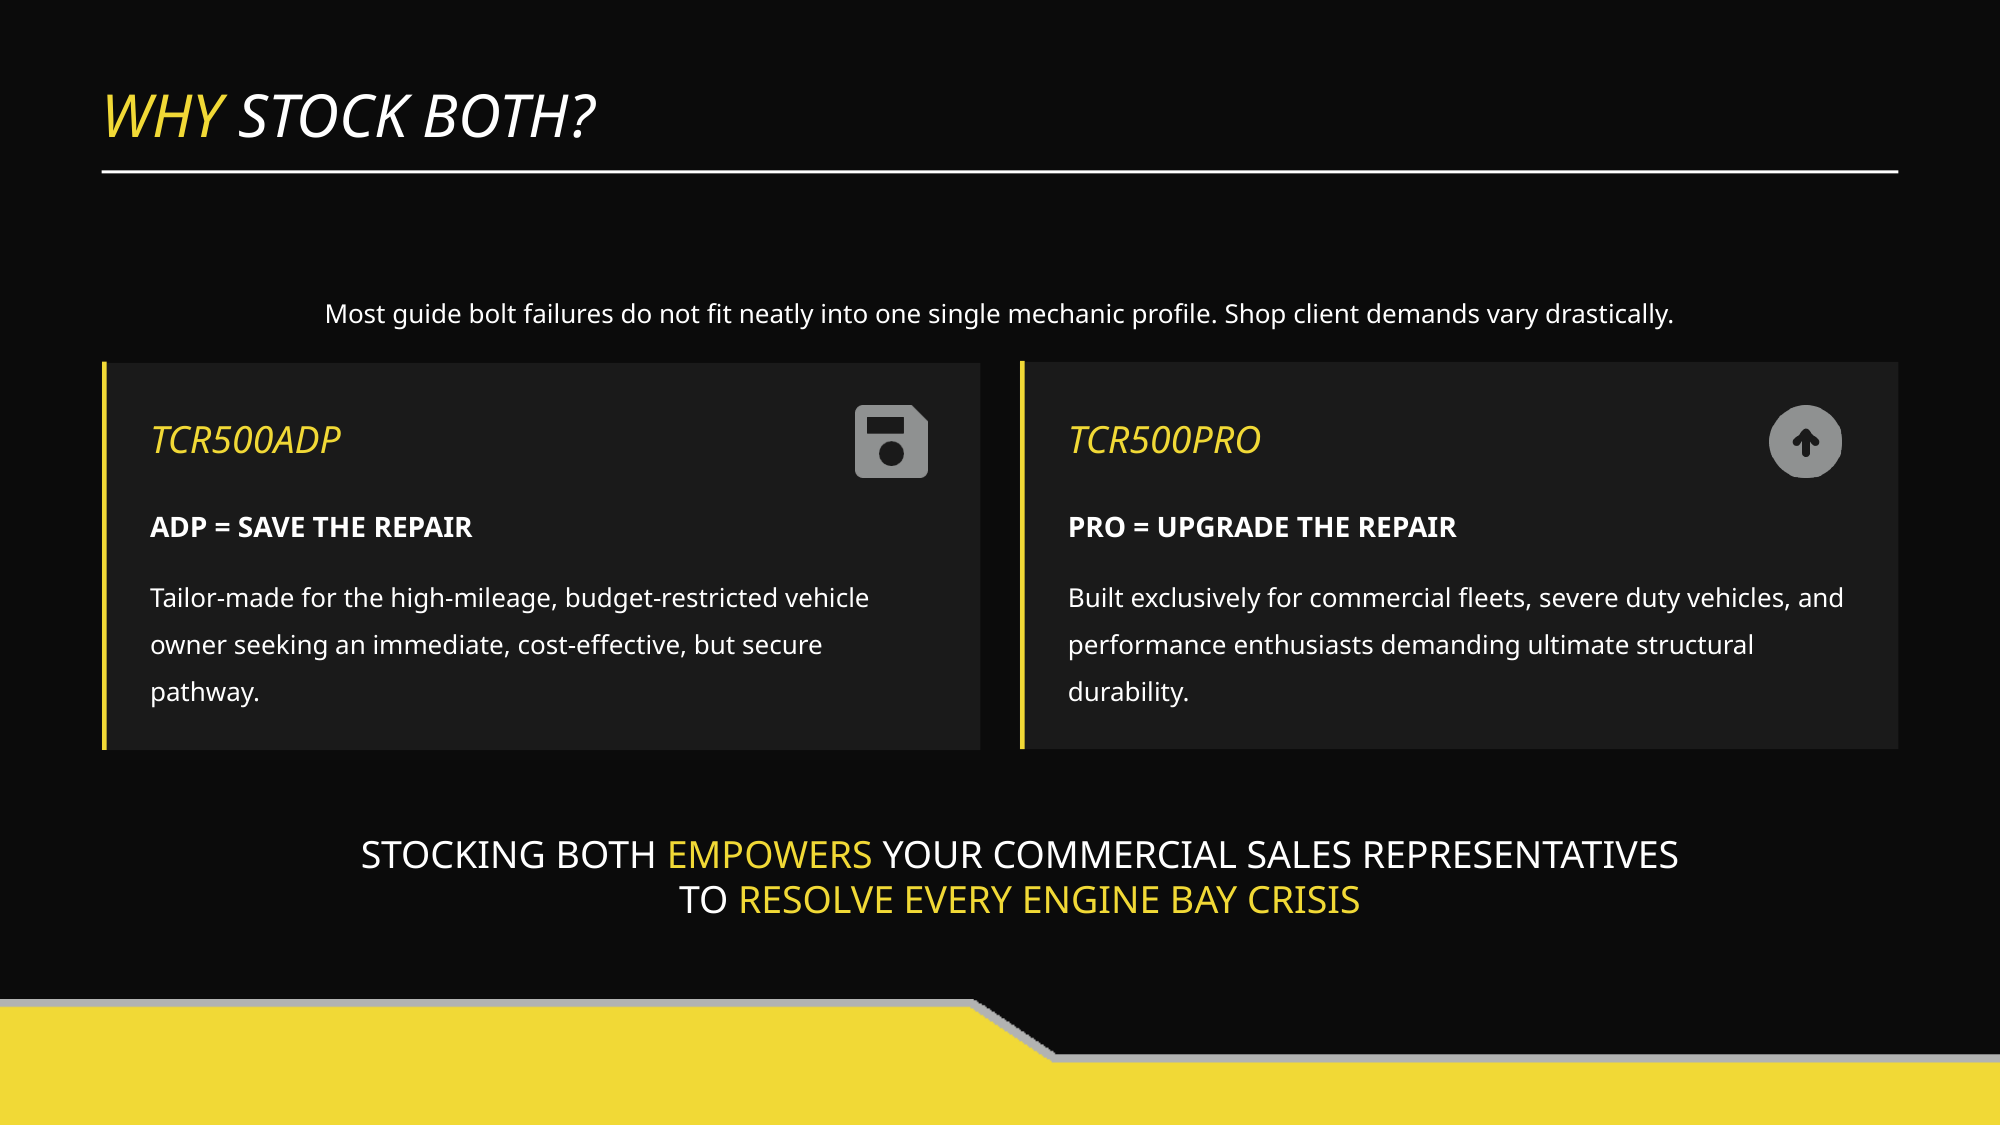

WHY STOCK BOTH?
Most guide bolt failures do not fit neatly into one single mechanic profile. Shop client demands vary drastically.
TCR500ADP
TCR500PRO
ADP = SAVE THE REPAIR
PRO = UPGRADE THE REPAIR
Tailor-made for the high-mileage, budget-restricted vehicle owner seeking an immediate, cost-effective, but secure pathway.
Built exclusively for commercial fleets, severe duty vehicles, and performance enthusiasts demanding ultimate structural durability.
STOCKING BOTH EMPOWERS YOUR COMMERCIAL SALES REPRESENTATIVES TO RESOLVE EVERY ENGINE BAY CRISIS